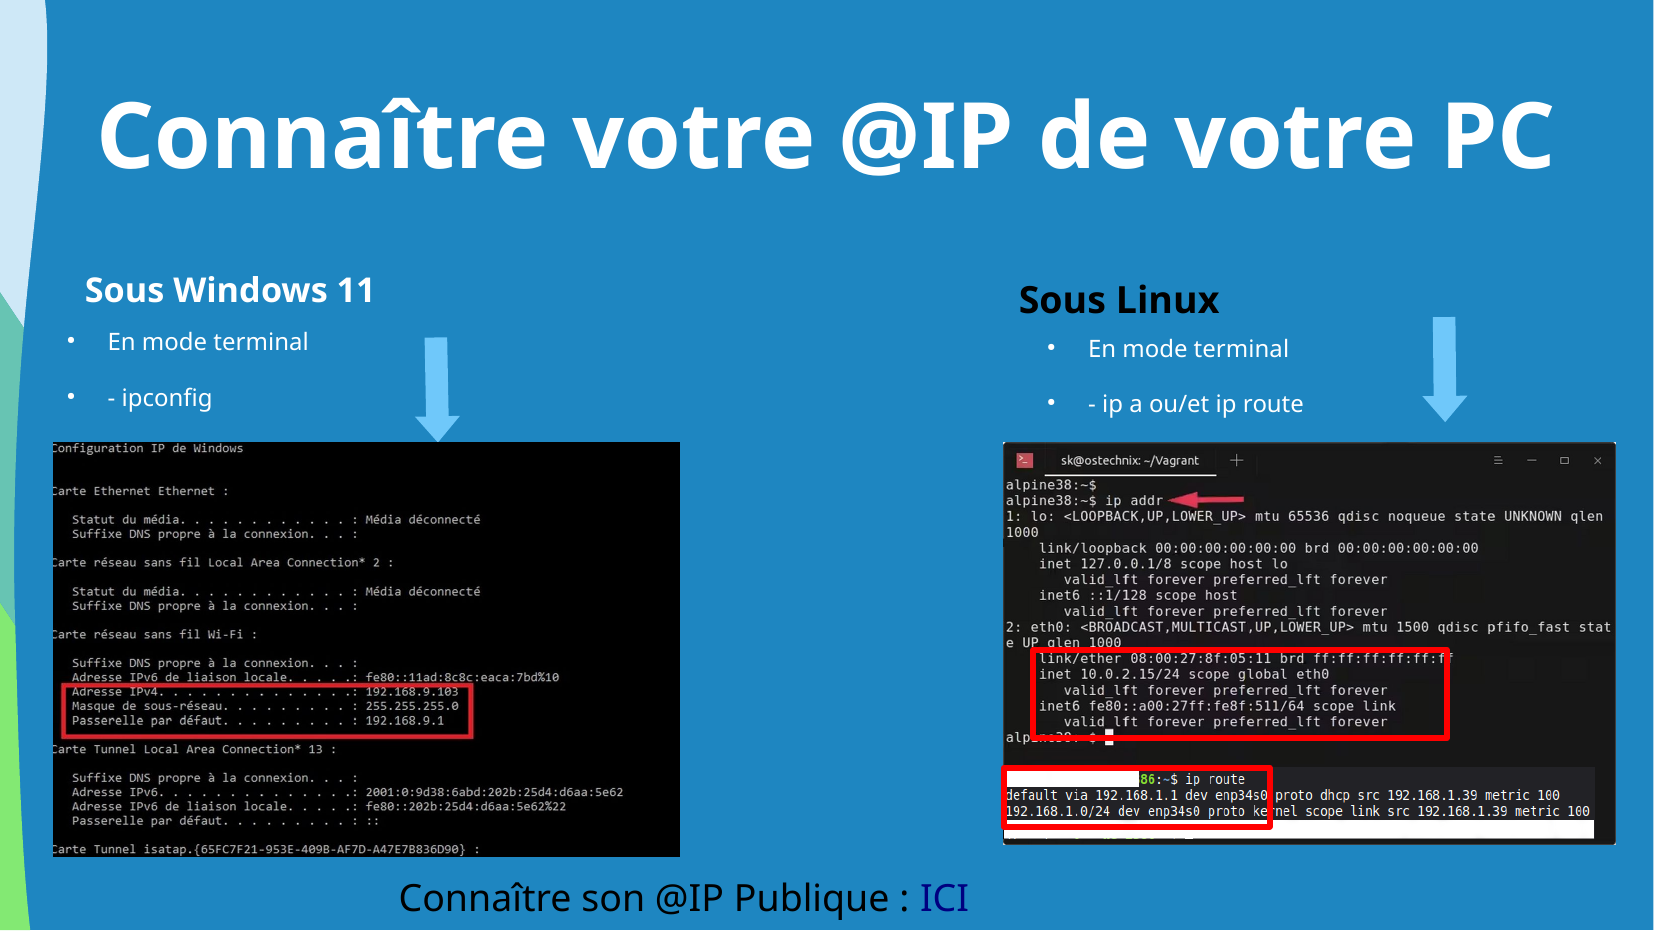

Connaître votre @IP de votre PC
# Sous Windows 11
Sous Linux
En mode terminal
- ipconfig
En mode terminal
- ip a ou/et ip route
Connaître son @IP Publique : ICI